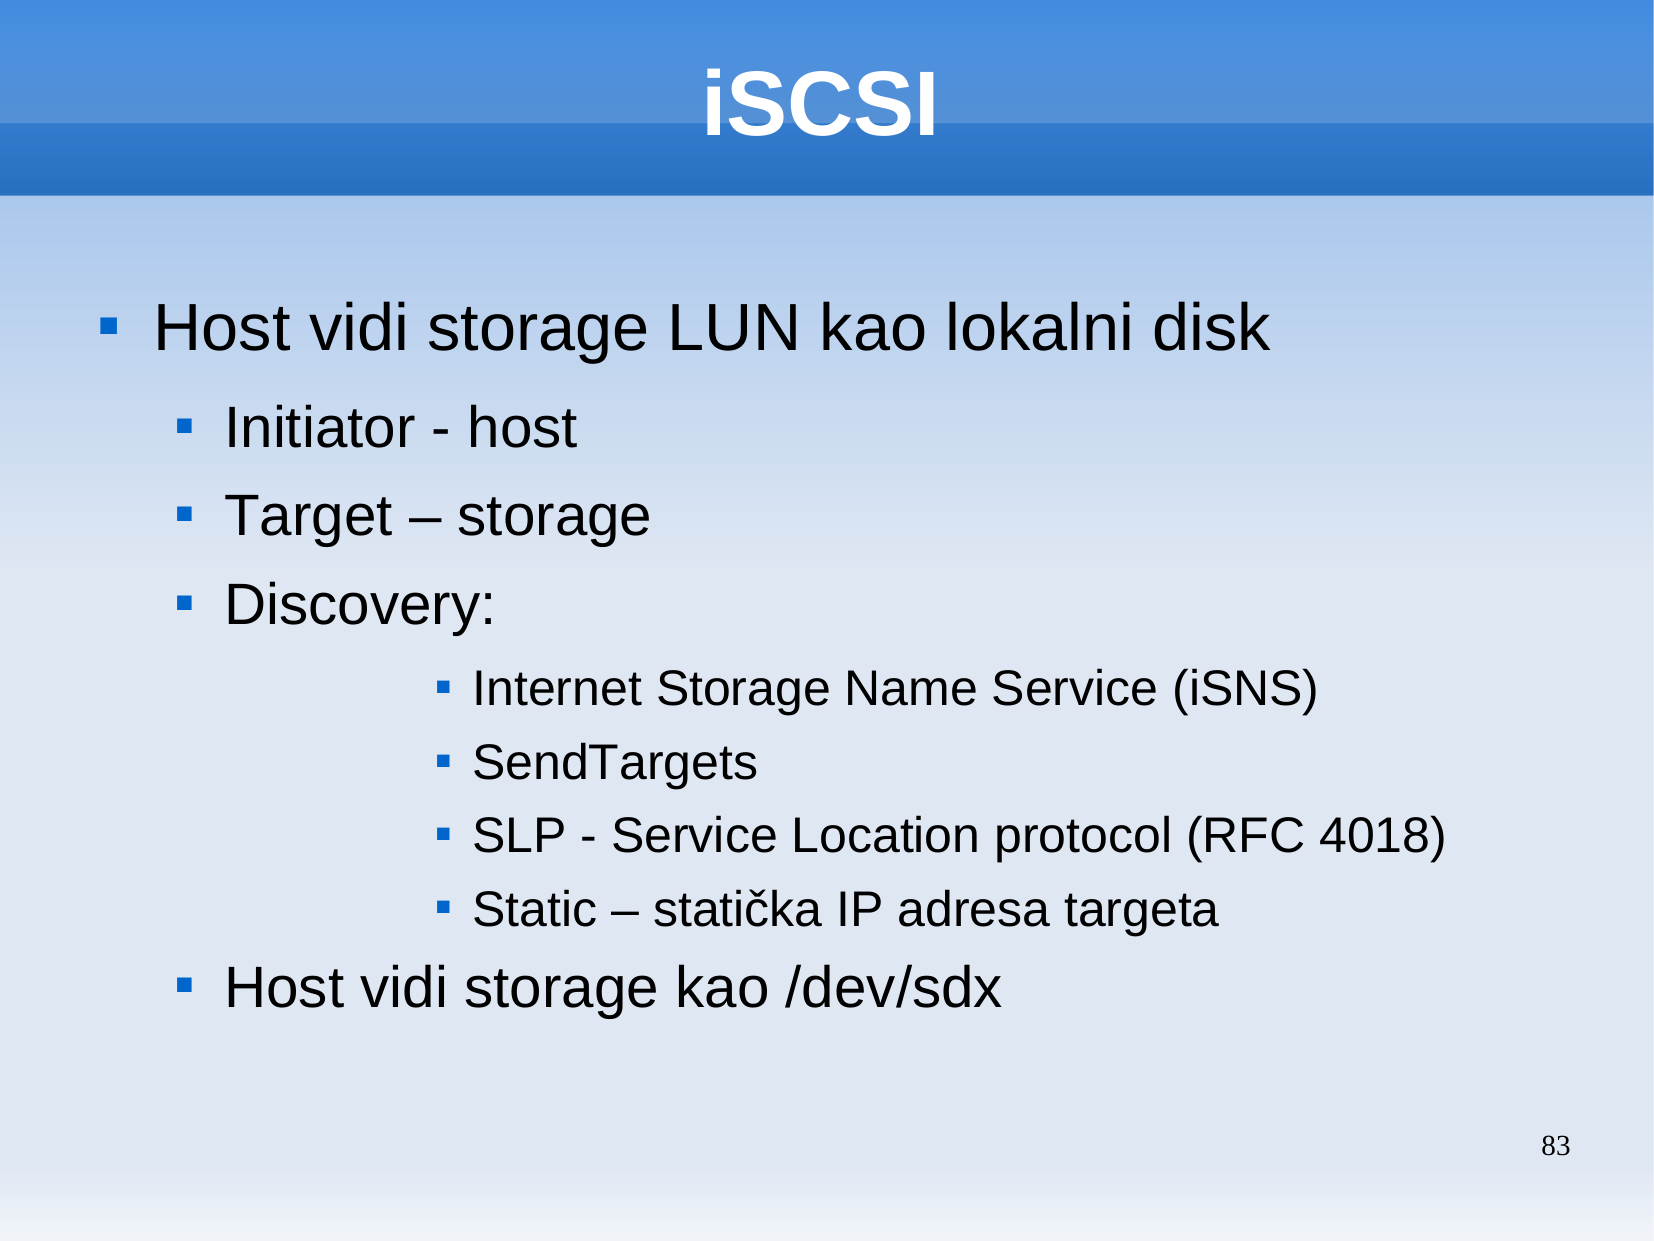

# iSCSI
Host vidi storage LUN kao lokalni disk
Initiator - host
Target – storage
Discovery:
Internet Storage Name Service (iSNS)
SendTargets
SLP - Service Location protocol (RFC 4018)
Static – statička IP adresa targeta
Host vidi storage kao /dev/sdx
83